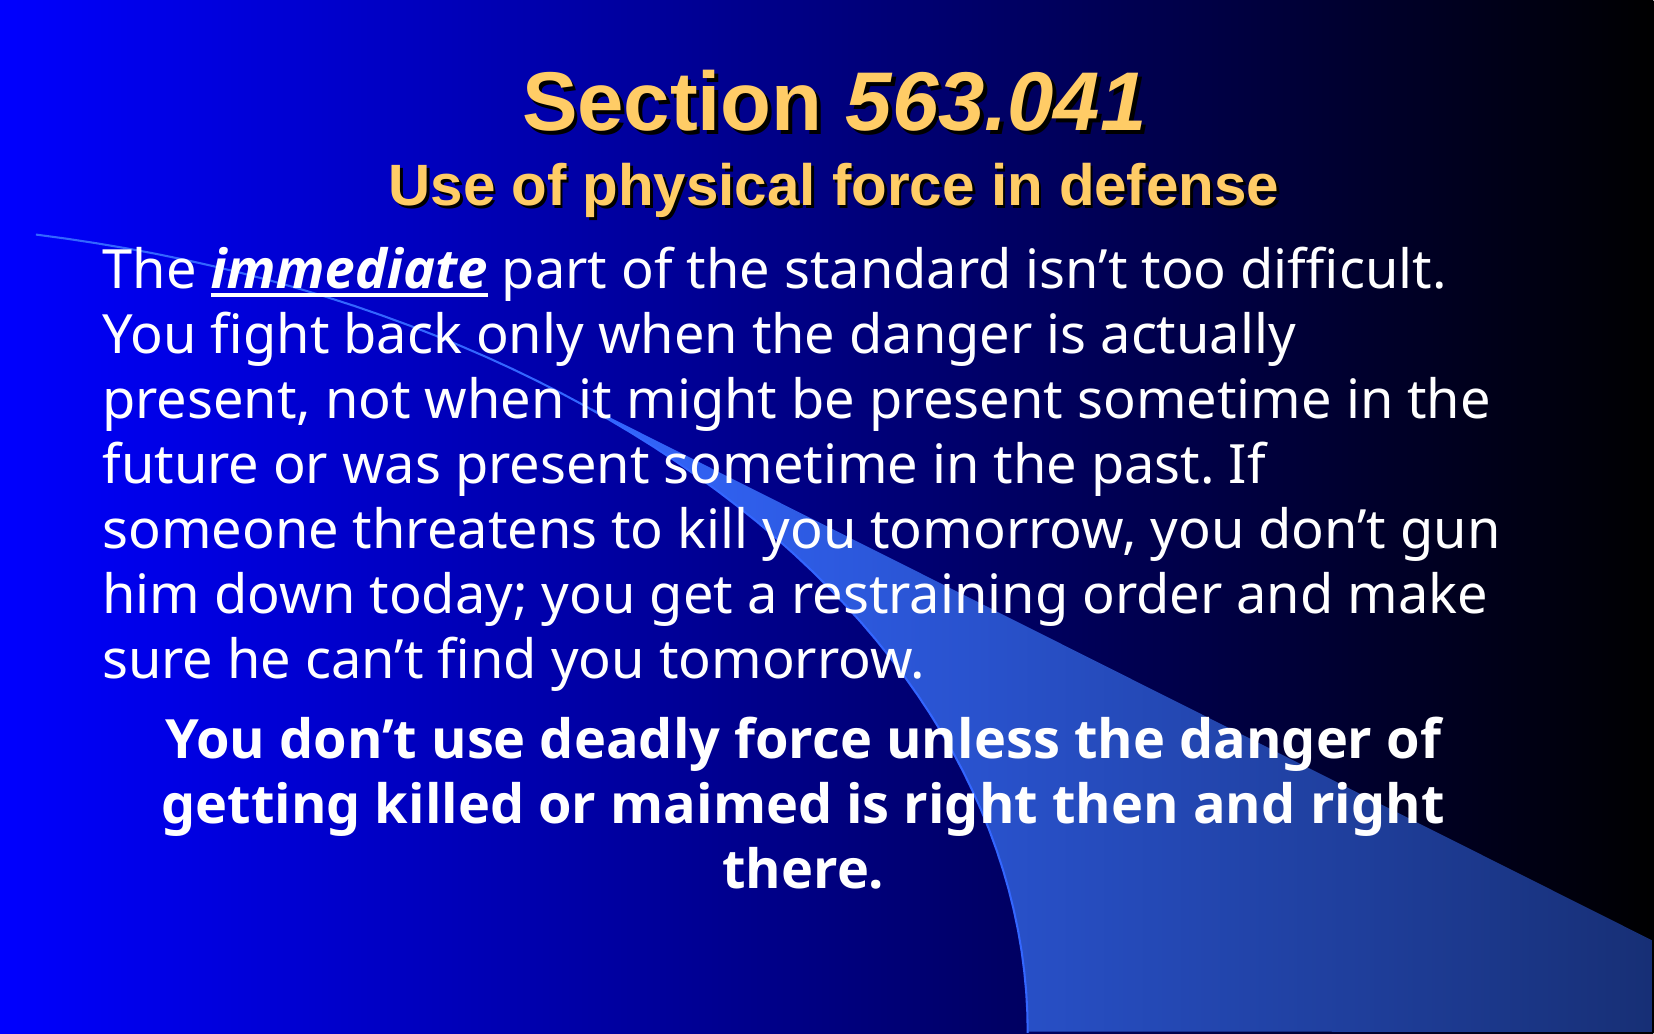

Section 563.041
Use of physical force in defense
# The immediate part of the standard isn’t too difficult. You fight back only when the danger is actually present, not when it might be present sometime in the future or was present sometime in the past. If someone threatens to kill you tomorrow, you don’t gun him down today; you get a restraining order and make sure he can’t find you tomorrow.
You don’t use deadly force unless the danger of getting killed or maimed is right then and right there.